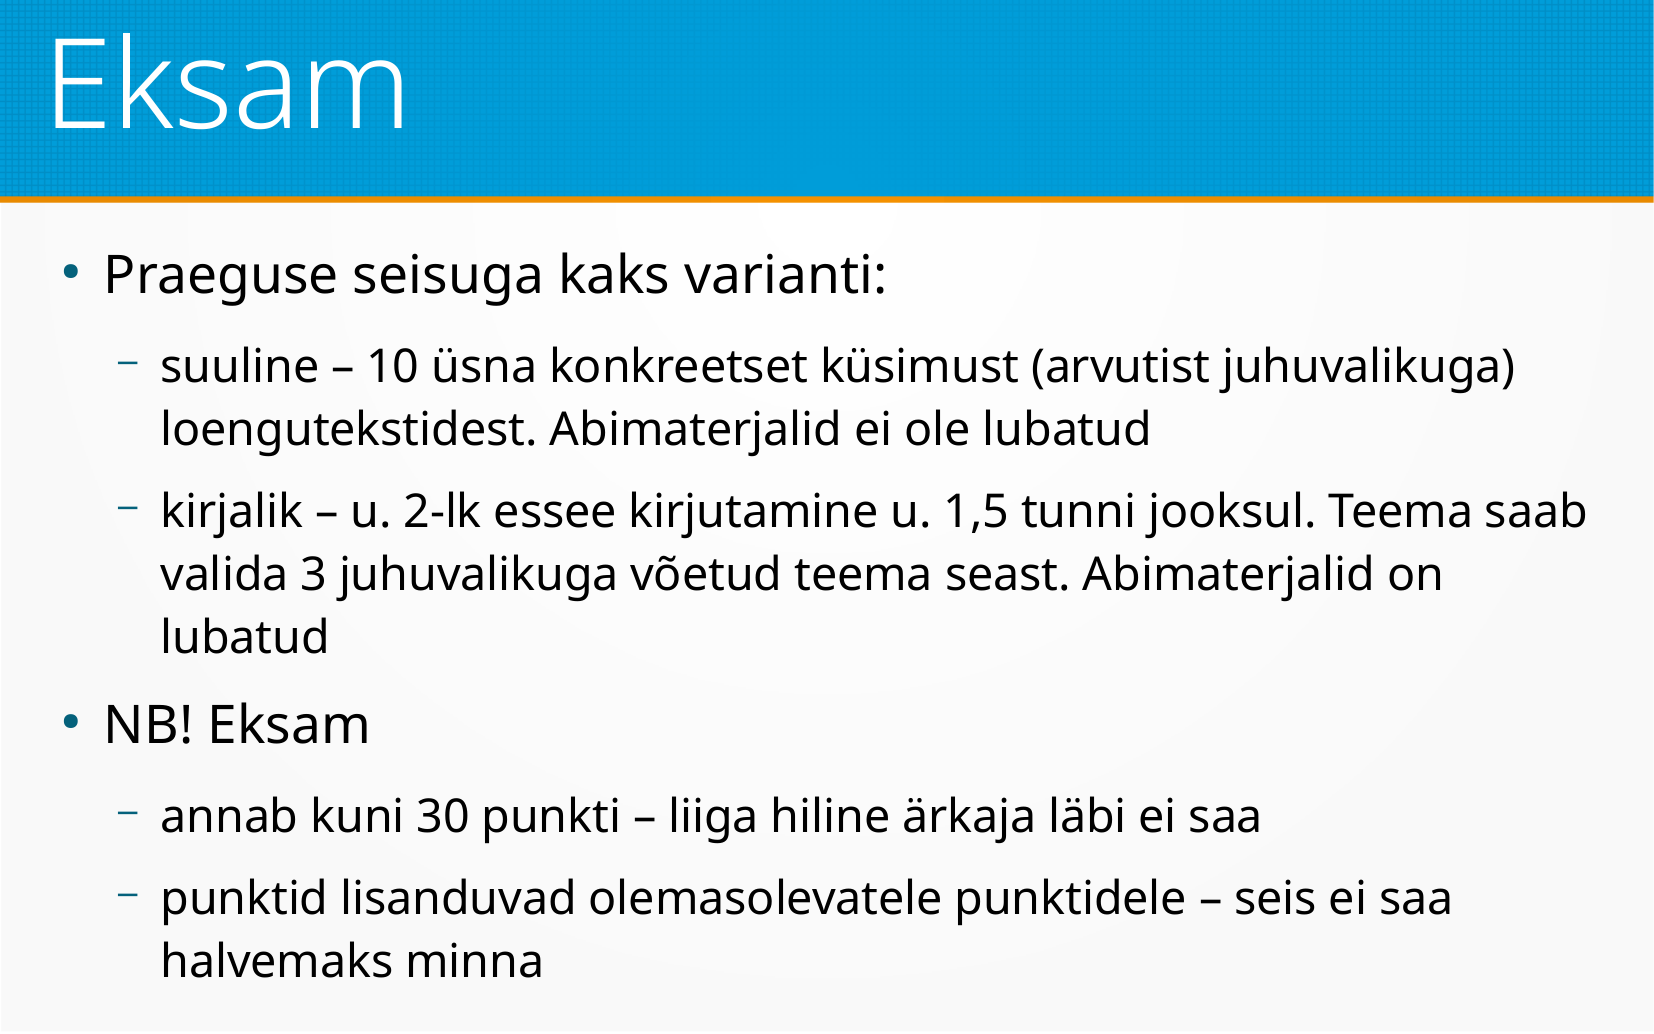

# Eksam
Praeguse seisuga kaks varianti:
suuline – 10 üsna konkreetset küsimust (arvutist juhuvalikuga) loengutekstidest. Abimaterjalid ei ole lubatud
kirjalik – u. 2-lk essee kirjutamine u. 1,5 tunni jooksul. Teema saab valida 3 juhuvalikuga võetud teema seast. Abimaterjalid on lubatud
NB! Eksam
annab kuni 30 punkti – liiga hiline ärkaja läbi ei saa
punktid lisanduvad olemasolevatele punktidele – seis ei saa halvemaks minna